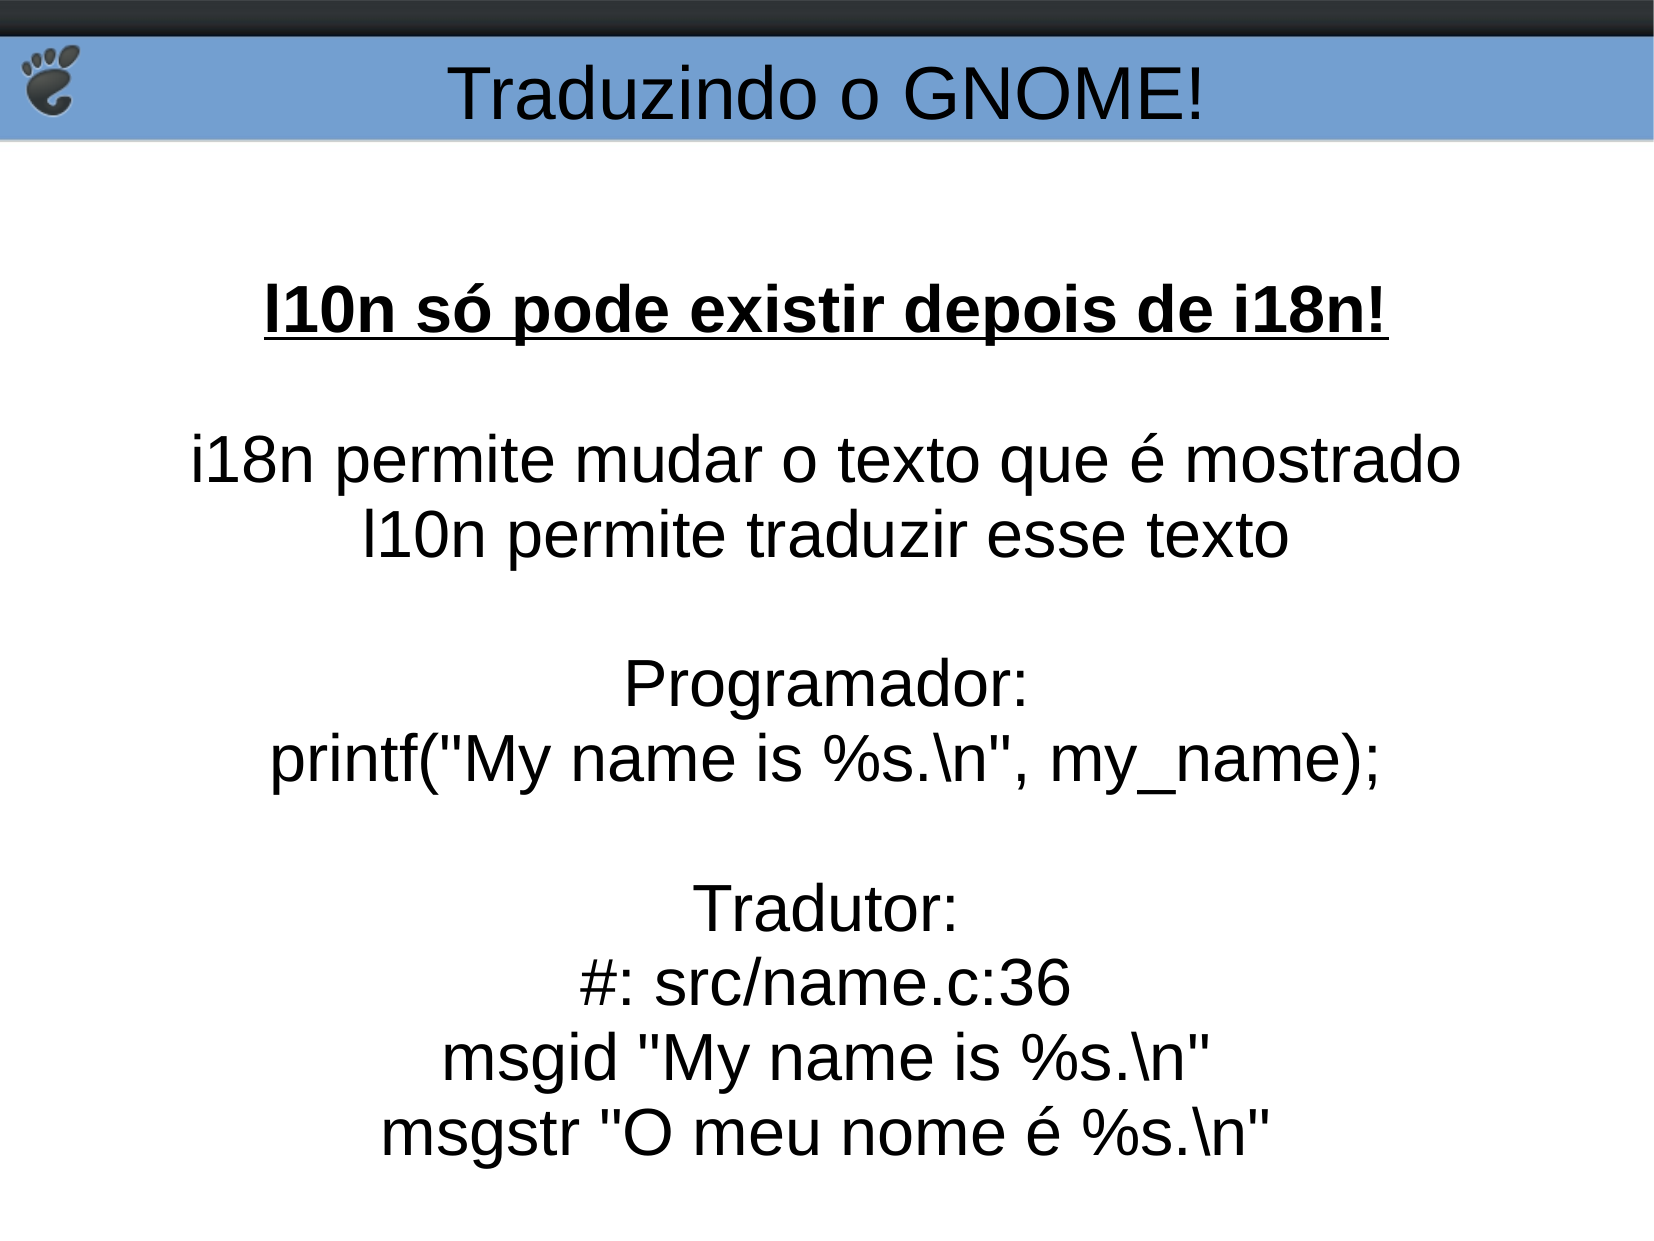

# Traduzindo o GNOME!
l10n só pode existir depois de i18n!
i18n permite mudar o texto que é mostrado
l10n permite traduzir esse texto
Programador:
printf("My name is %s.\n", my_name);
Tradutor:
#: src/name.c:36
msgid "My name is %s.\n"
msgstr "O meu nome é %s.\n"